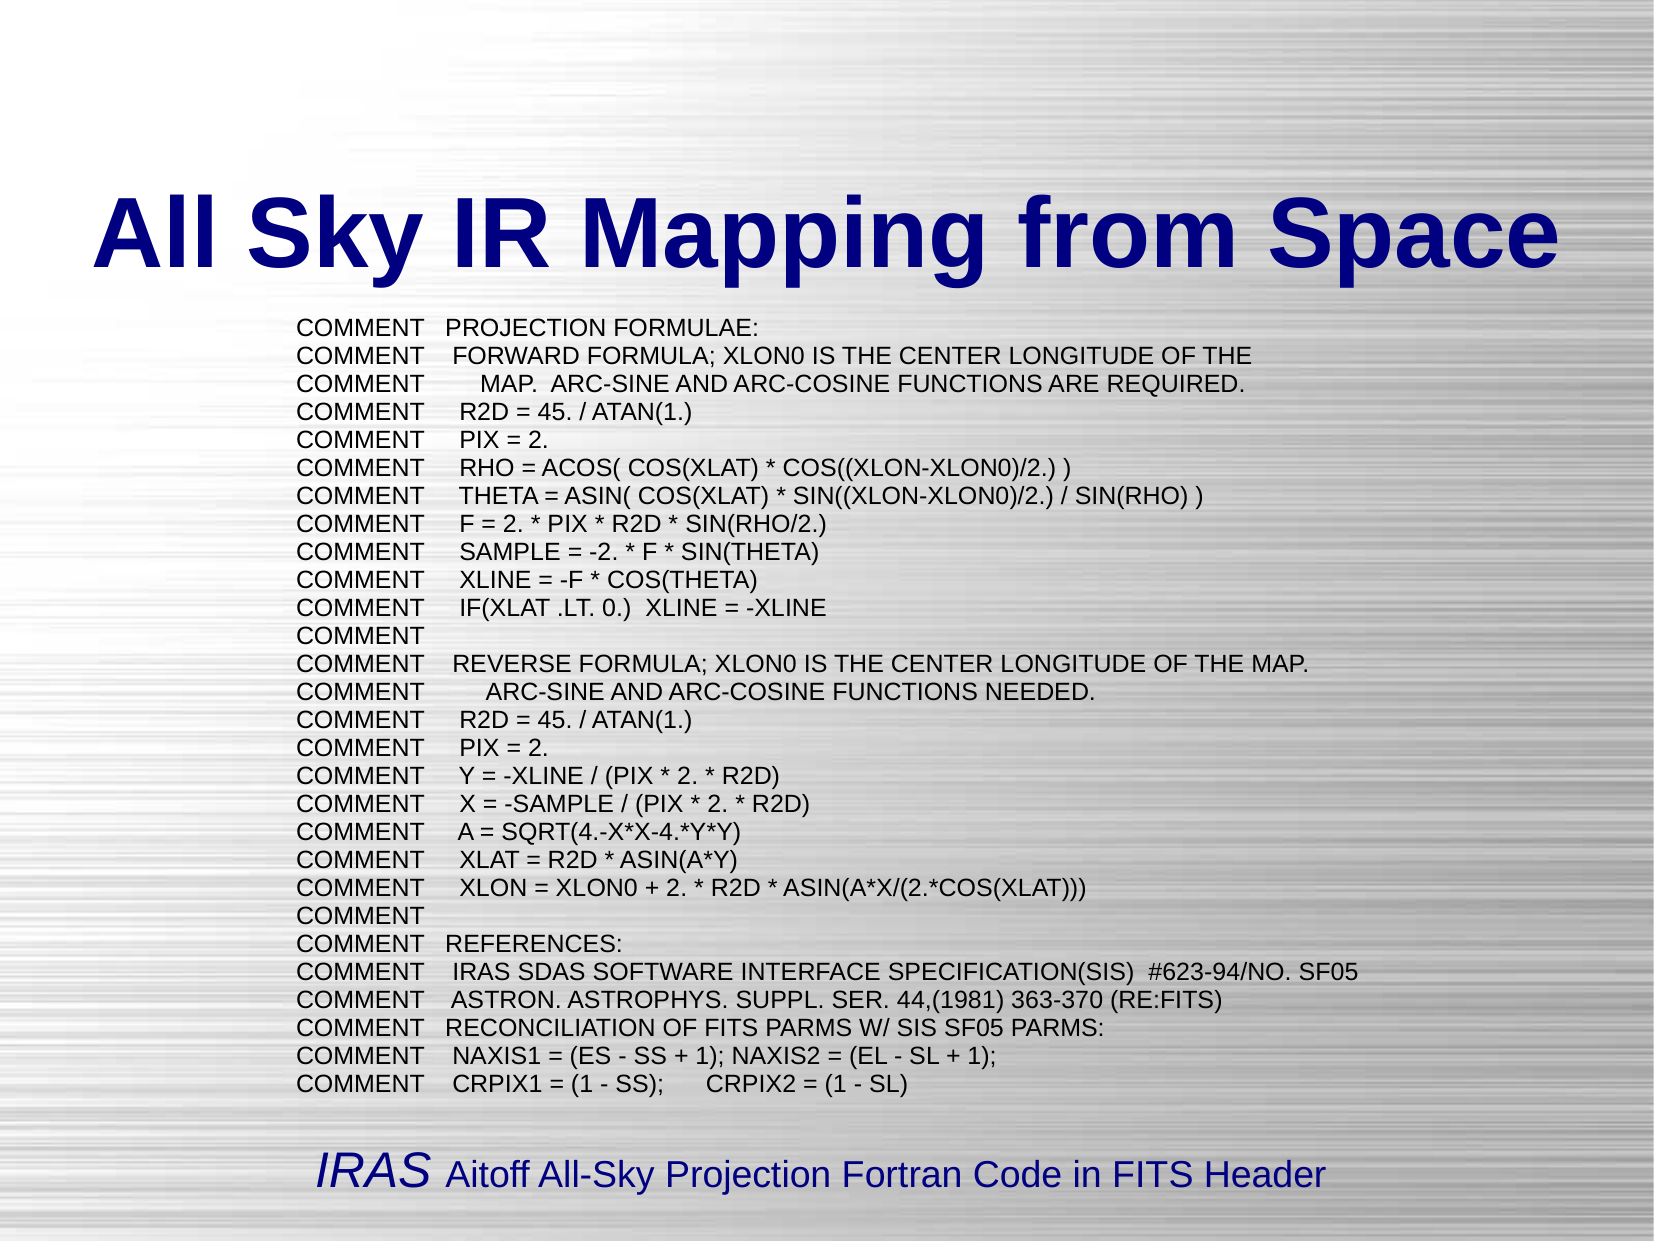

All Sky IR Mapping from Space
COMMENT PROJECTION FORMULAE:
COMMENT FORWARD FORMULA; XLON0 IS THE CENTER LONGITUDE OF THE
COMMENT MAP. ARC-SINE AND ARC-COSINE FUNCTIONS ARE REQUIRED.
COMMENT R2D = 45. / ATAN(1.)
COMMENT PIX = 2.
COMMENT RHO = ACOS( COS(XLAT) * COS((XLON-XLON0)/2.) )
COMMENT THETA = ASIN( COS(XLAT) * SIN((XLON-XLON0)/2.) / SIN(RHO) )
COMMENT F = 2. * PIX * R2D * SIN(RHO/2.)
COMMENT SAMPLE = -2. * F * SIN(THETA)
COMMENT XLINE = -F * COS(THETA)
COMMENT IF(XLAT .LT. 0.) XLINE = -XLINE
COMMENT
COMMENT REVERSE FORMULA; XLON0 IS THE CENTER LONGITUDE OF THE MAP.
COMMENT ARC-SINE AND ARC-COSINE FUNCTIONS NEEDED.
COMMENT R2D = 45. / ATAN(1.)
COMMENT PIX = 2.
COMMENT Y = -XLINE / (PIX * 2. * R2D)
COMMENT X = -SAMPLE / (PIX * 2. * R2D)
COMMENT A = SQRT(4.-X*X-4.*Y*Y)
COMMENT XLAT = R2D * ASIN(A*Y)
COMMENT XLON = XLON0 + 2. * R2D * ASIN(A*X/(2.*COS(XLAT)))
COMMENT
COMMENT REFERENCES:
COMMENT IRAS SDAS SOFTWARE INTERFACE SPECIFICATION(SIS) #623-94/NO. SF05
COMMENT ASTRON. ASTROPHYS. SUPPL. SER. 44,(1981) 363-370 (RE:FITS)
COMMENT RECONCILIATION OF FITS PARMS W/ SIS SF05 PARMS:
COMMENT NAXIS1 = (ES - SS + 1); NAXIS2 = (EL - SL + 1);
COMMENT CRPIX1 = (1 - SS); CRPIX2 = (1 - SL)
IRAS Aitoff All-Sky Projection Fortran Code in FITS Header